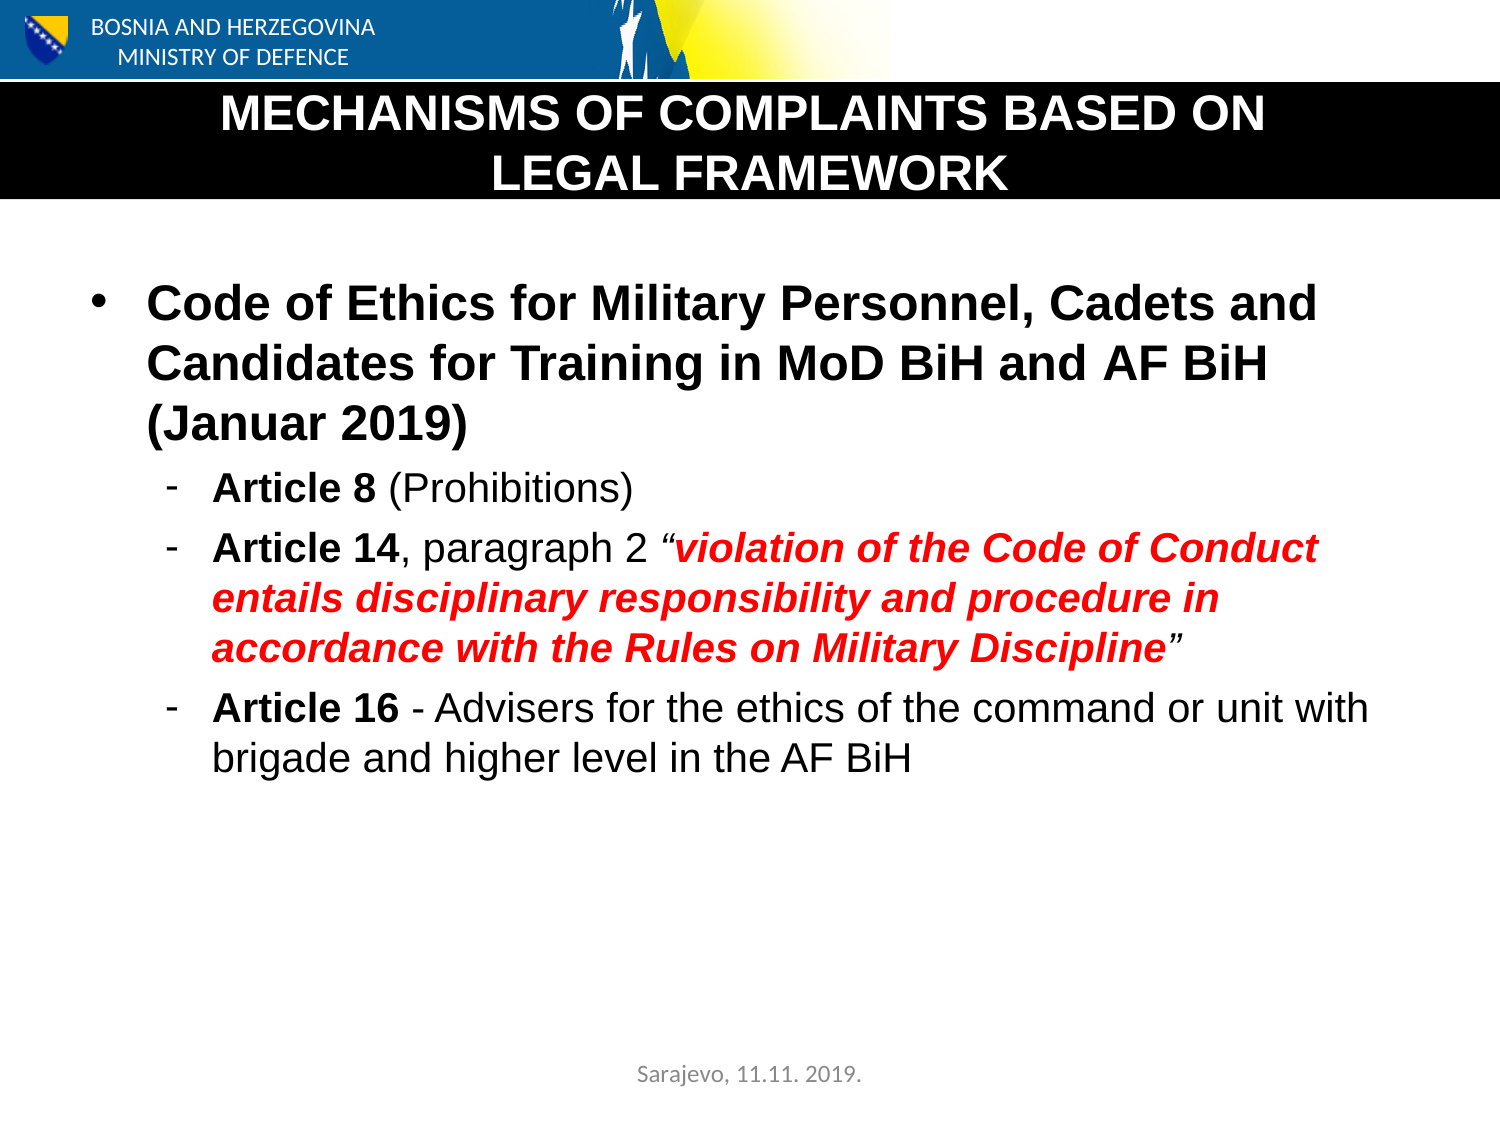

# MECHANISMS OF COMPLAINTS BASED ON LEGAL FRAMEWORK
Code of Ethics for Military Personnel, Cadets and Candidates for Training in MoD BiH and AF BiH (Januar 2019)
Article 8 (Prohibitions)
Article 14, paragraph 2 “violation of the Code of Conduct entails disciplinary responsibility and procedure in accordance with the Rules on Military Discipline”
Article 16 - Advisers for the ethics of the command or unit with brigade and higher level in the AF BiH
Sarajevo, 11.11. 2019.